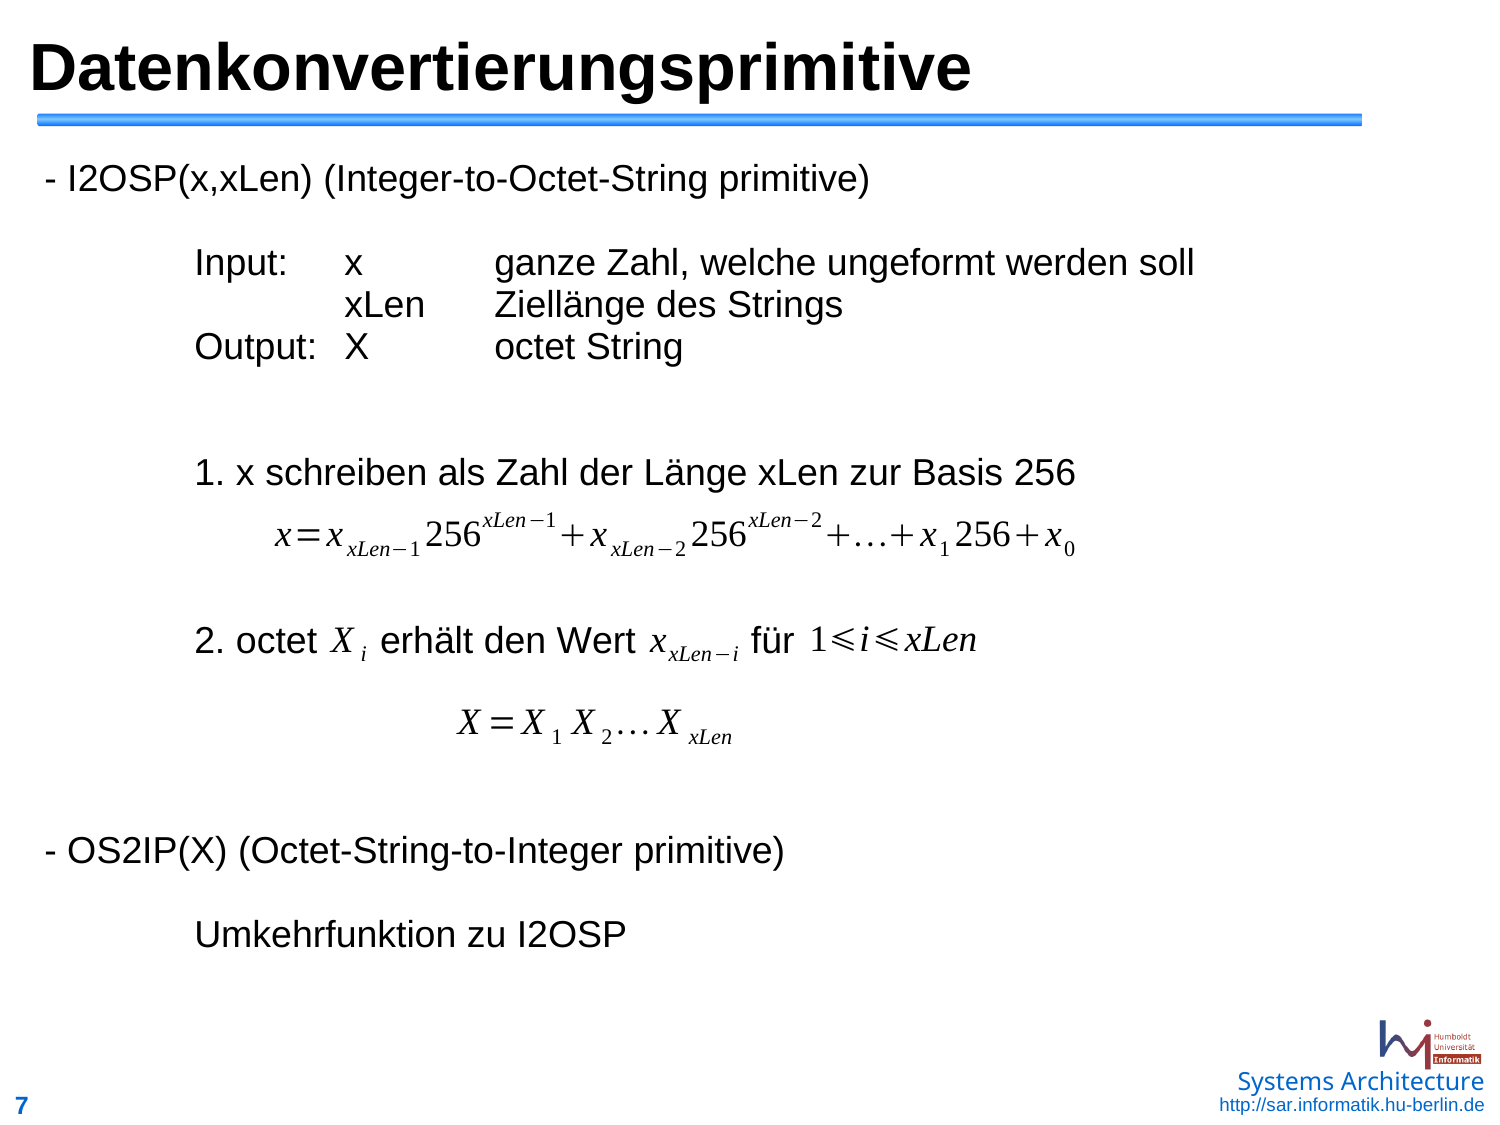

# Datenkonvertierungsprimitive
- I2OSP(x,xLen) (Integer-to-Octet-String primitive)
	Input:	x	ganze Zahl, welche ungeformt werden soll
		xLen	Ziellänge des Strings
	Output: 	X	octet String
	1. x schreiben als Zahl der Länge xLen zur Basis 256
	2. octet erhält den Wert für
- OS2IP(X) (Octet-String-to-Integer primitive)
	Umkehrfunktion zu I2OSP